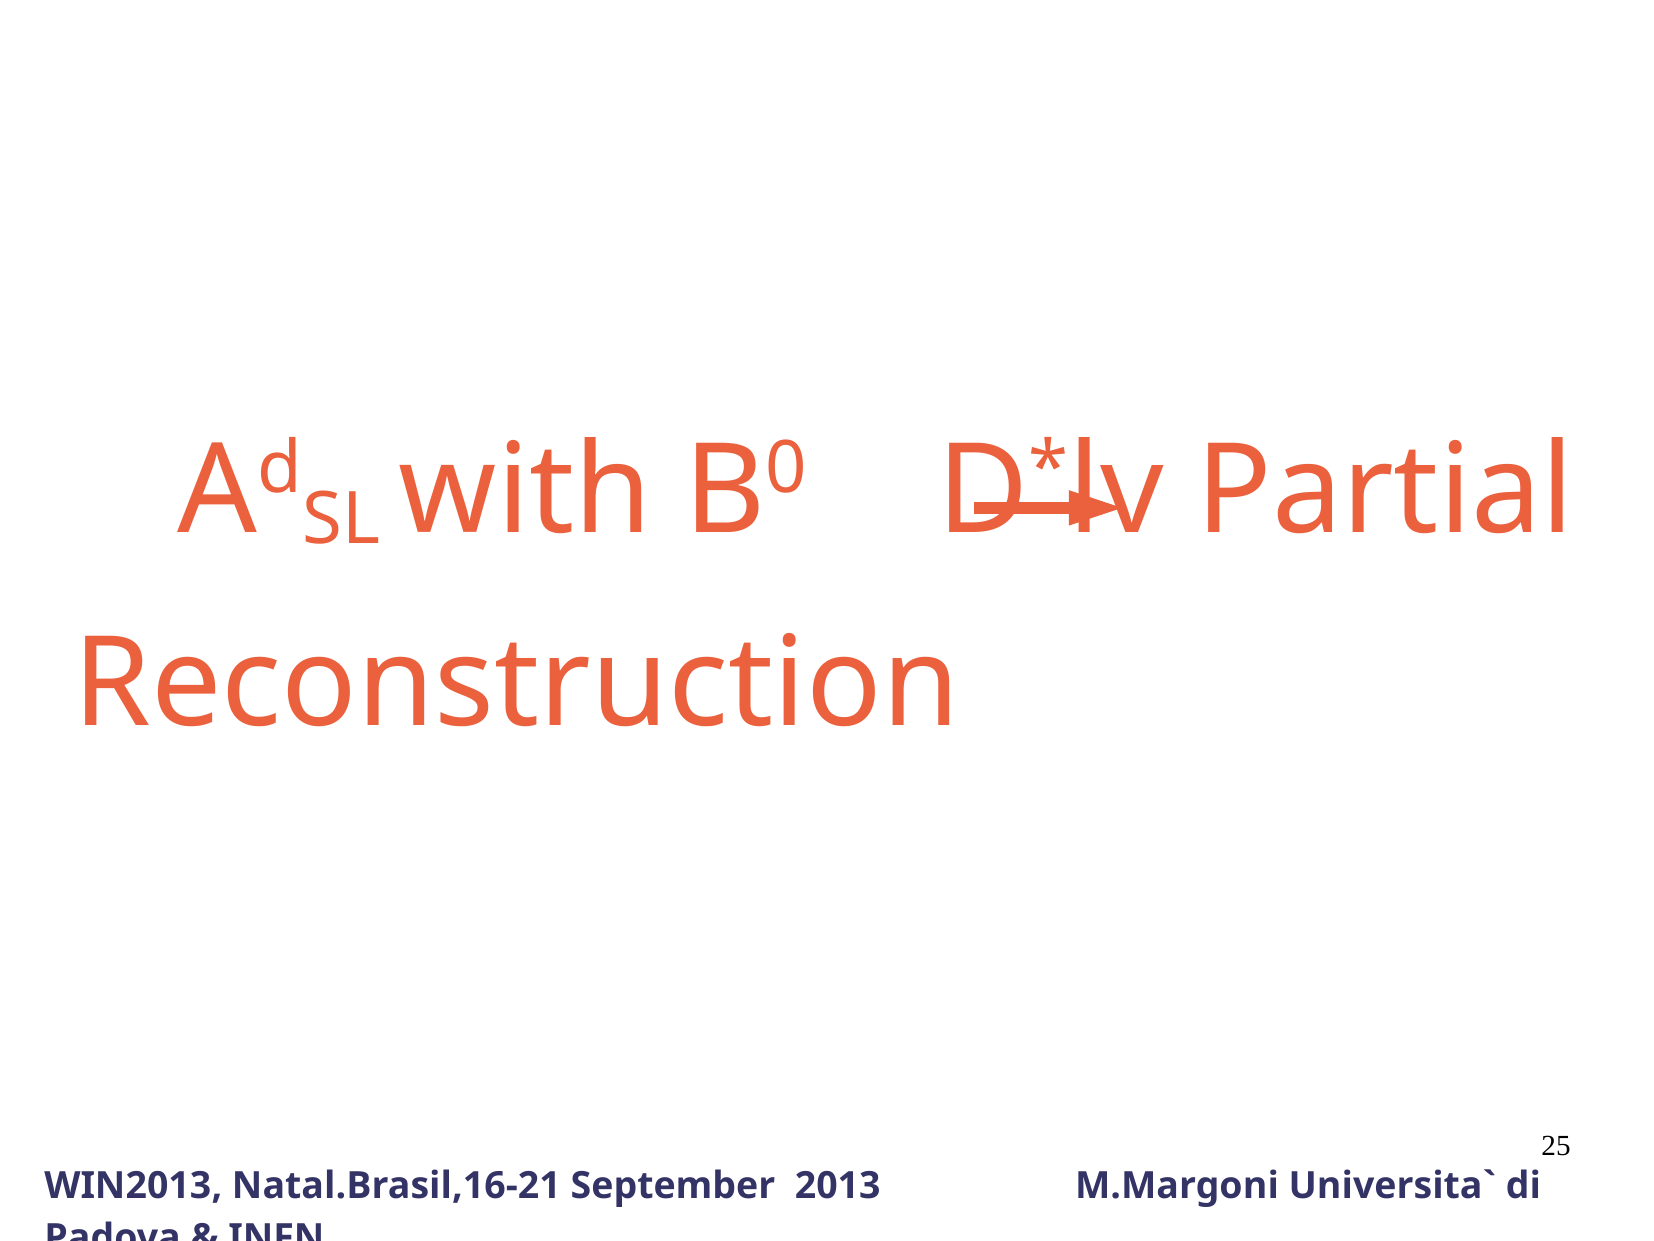

AdSL with B0 D*lv Partial Reconstruction
25
WIN2013, Natal.Brasil,16-21 September 2013 M.Margoni Universita` di Padova & INFN